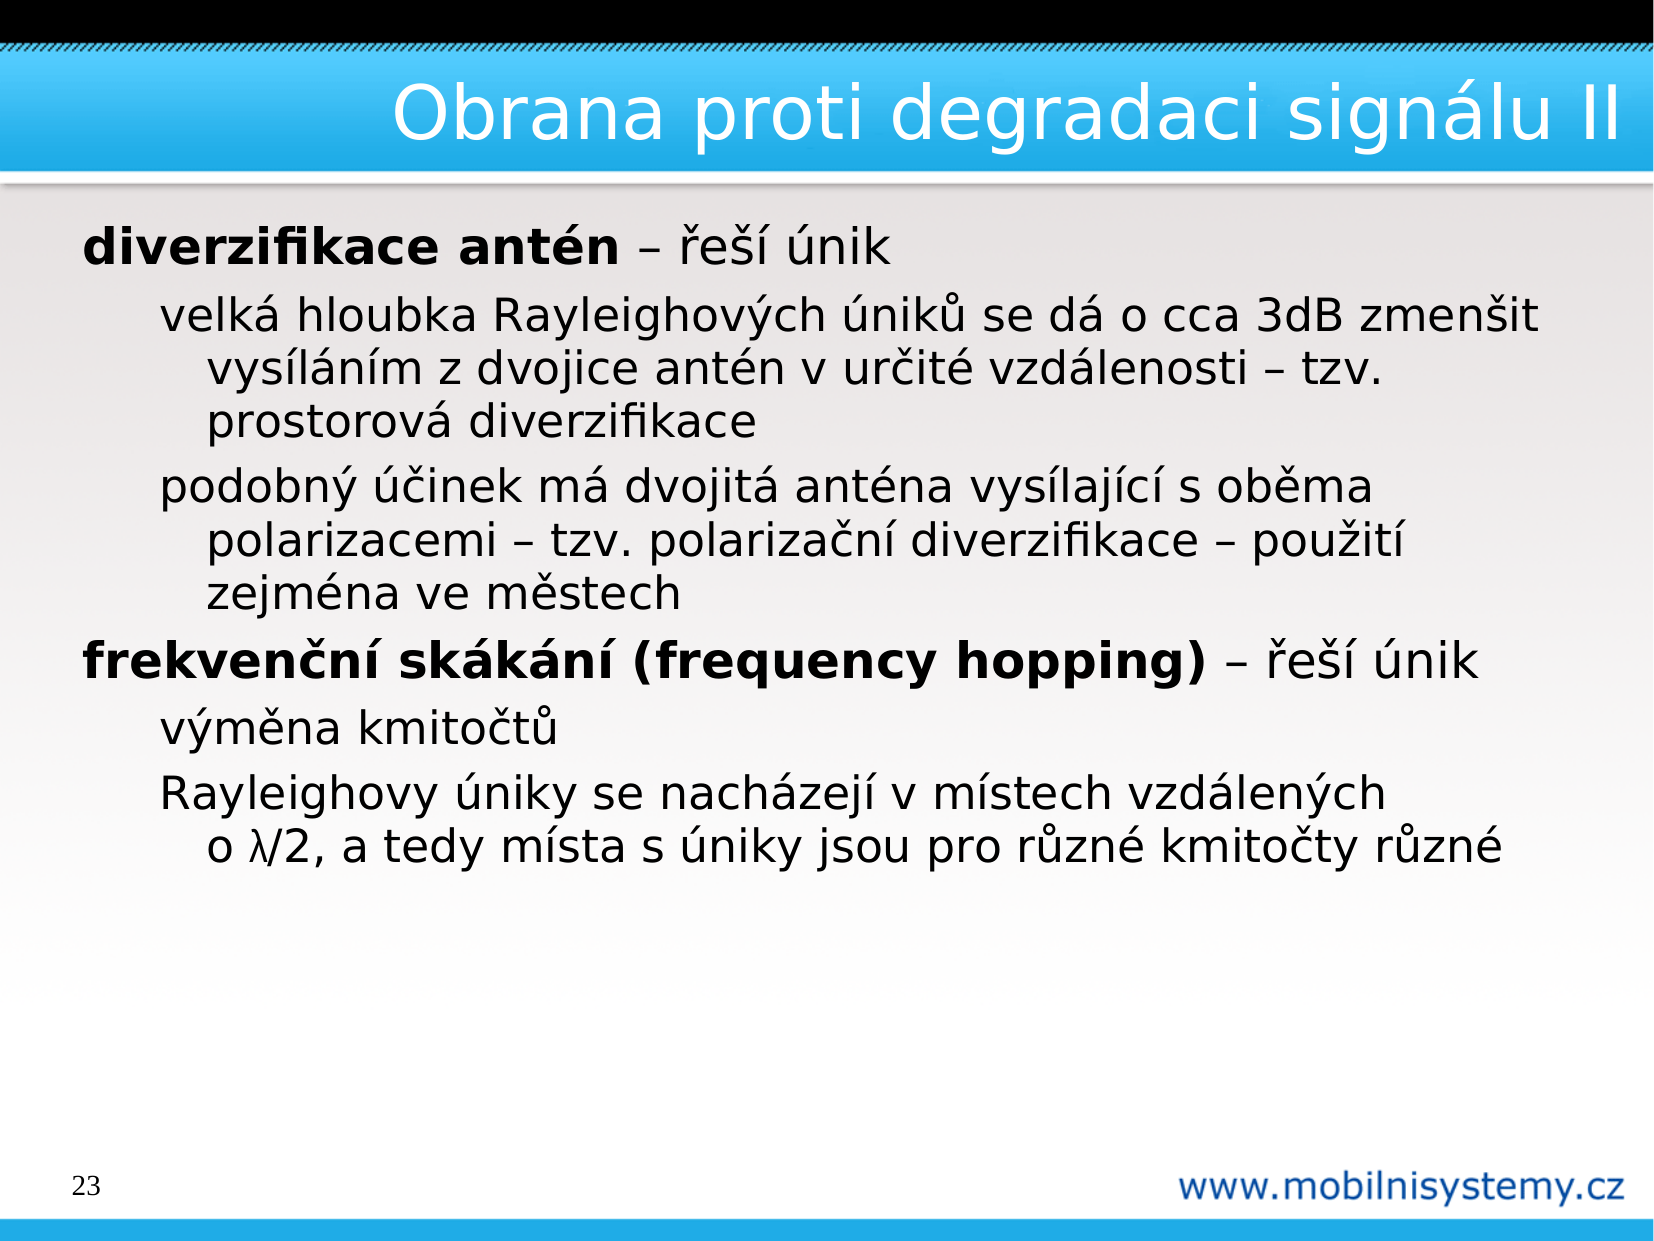

# Obrana proti degradaci signálu II
diverzifikace antén – řeší únik
velká hloubka Rayleighových úniků se dá o cca 3dB zmenšit vysíláním z dvojice antén v určité vzdálenosti – tzv. prostorová diverzifikace
podobný účinek má dvojitá anténa vysílající s oběma polarizacemi – tzv. polarizační diverzifikace – použití zejména ve městech
frekvenční skákání (frequency hopping) – řeší únik
výměna kmitočtů
Rayleighovy úniky se nacházejí v místech vzdálených
o λ/2, a tedy místa s úniky jsou pro různé kmitočty různé
23